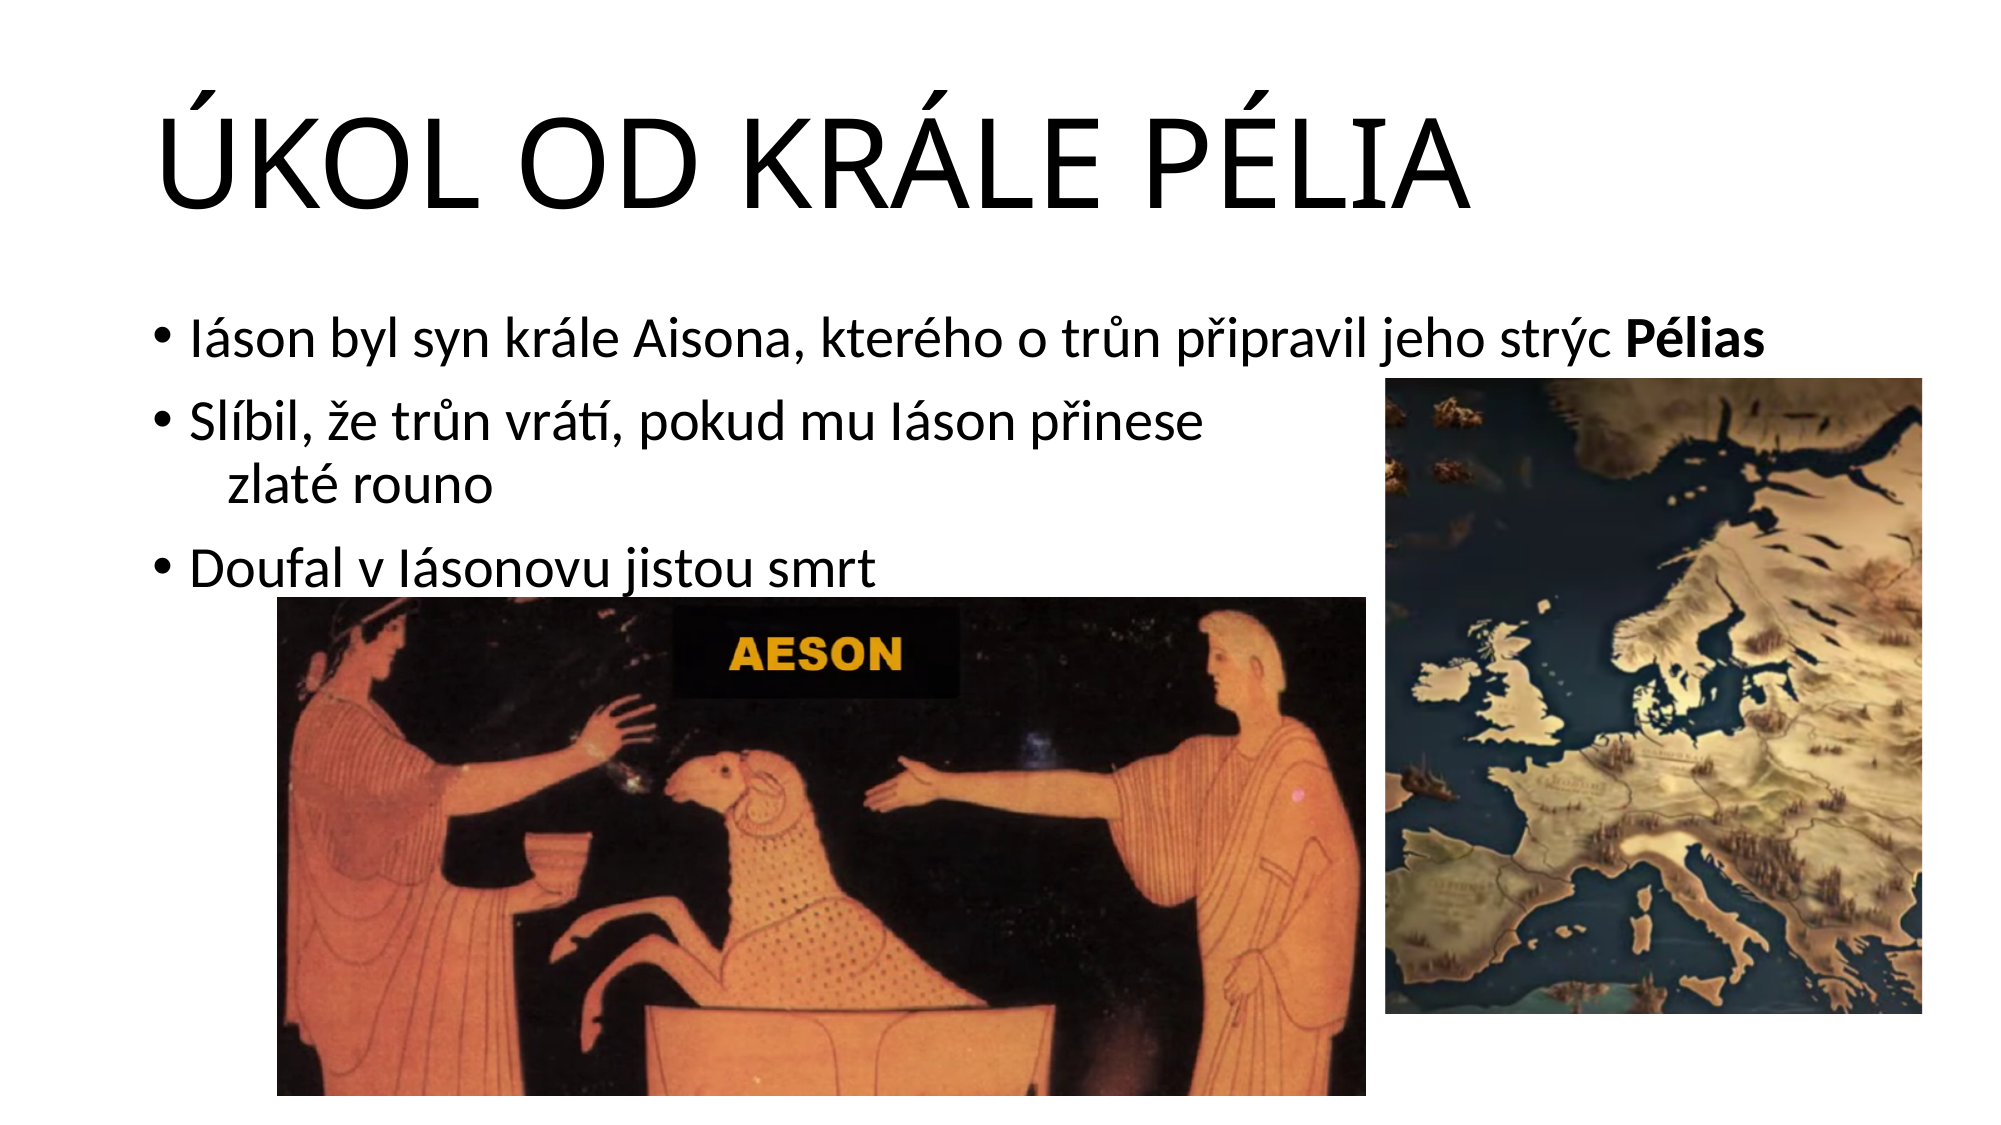

# ÚKOL OD KRÁLE PÉLIA
Iáson byl syn krále Aisona, kterého o trůn připravil jeho strýc Pélias
Slíbil, že trůn vrátí, pokud mu Iáson přinese
zlaté rouno
Doufal v Iásonovu jistou smrt